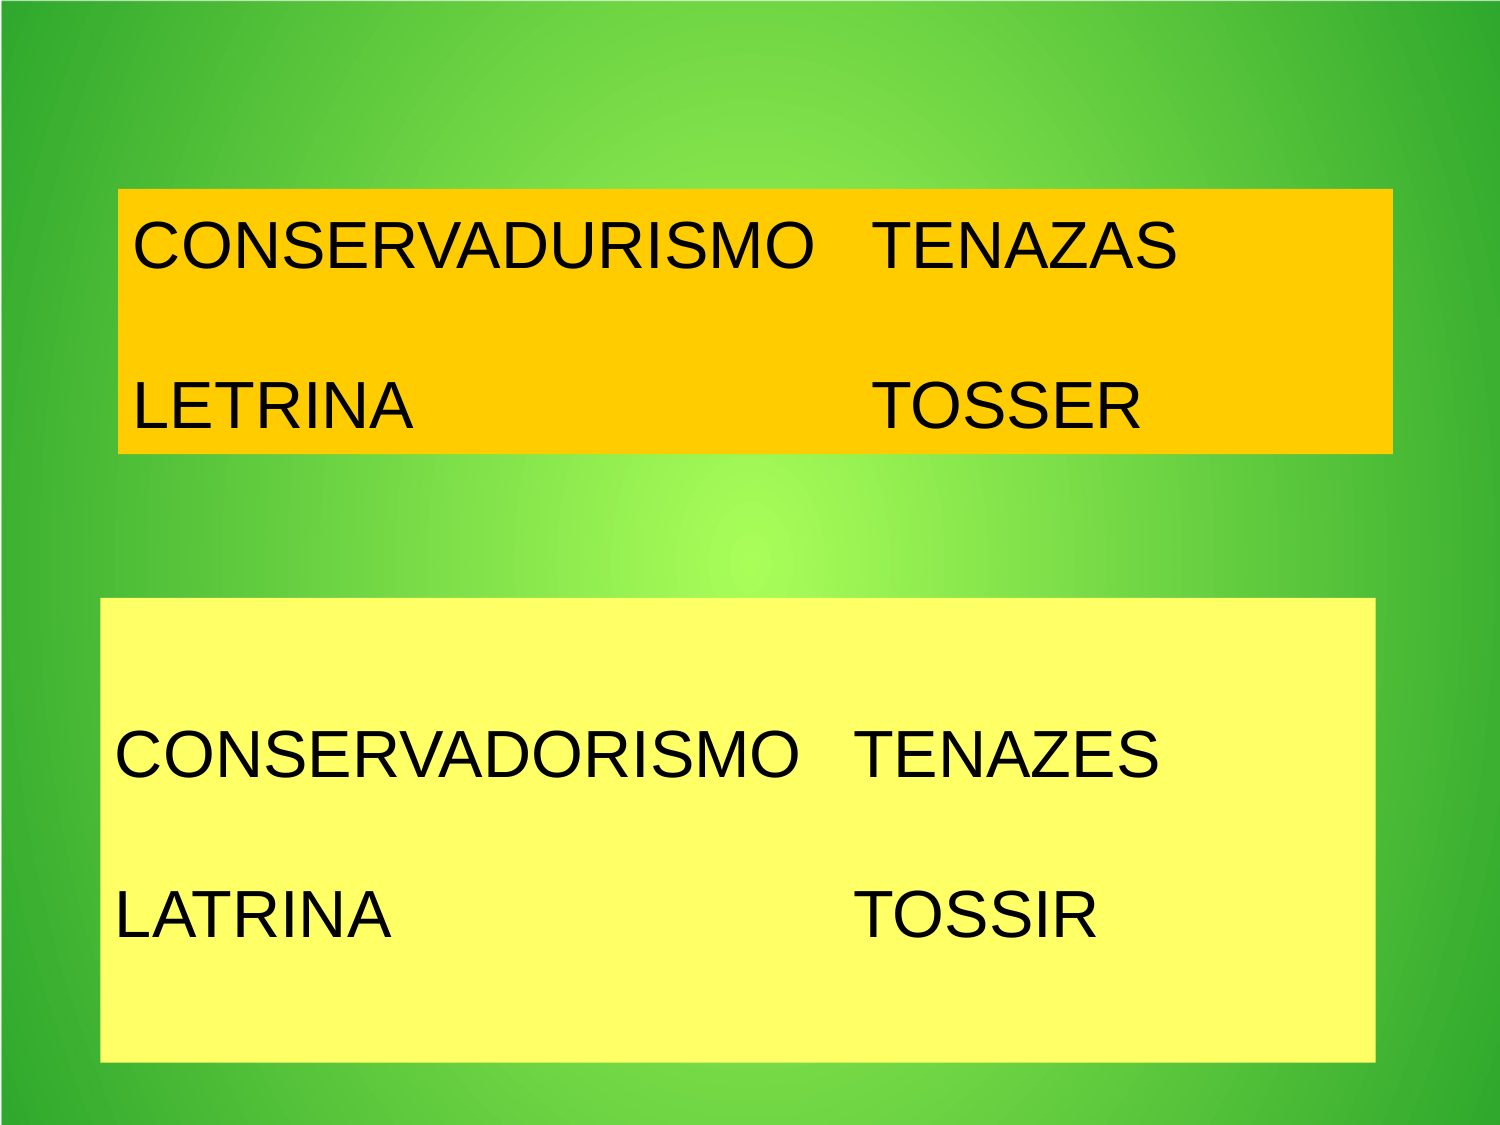

CONSERVADURISMO	TENAZAS
LETRINA							TOSSER
CONSERVADORISMO	TENAZES
LATRINA							TOSSIR